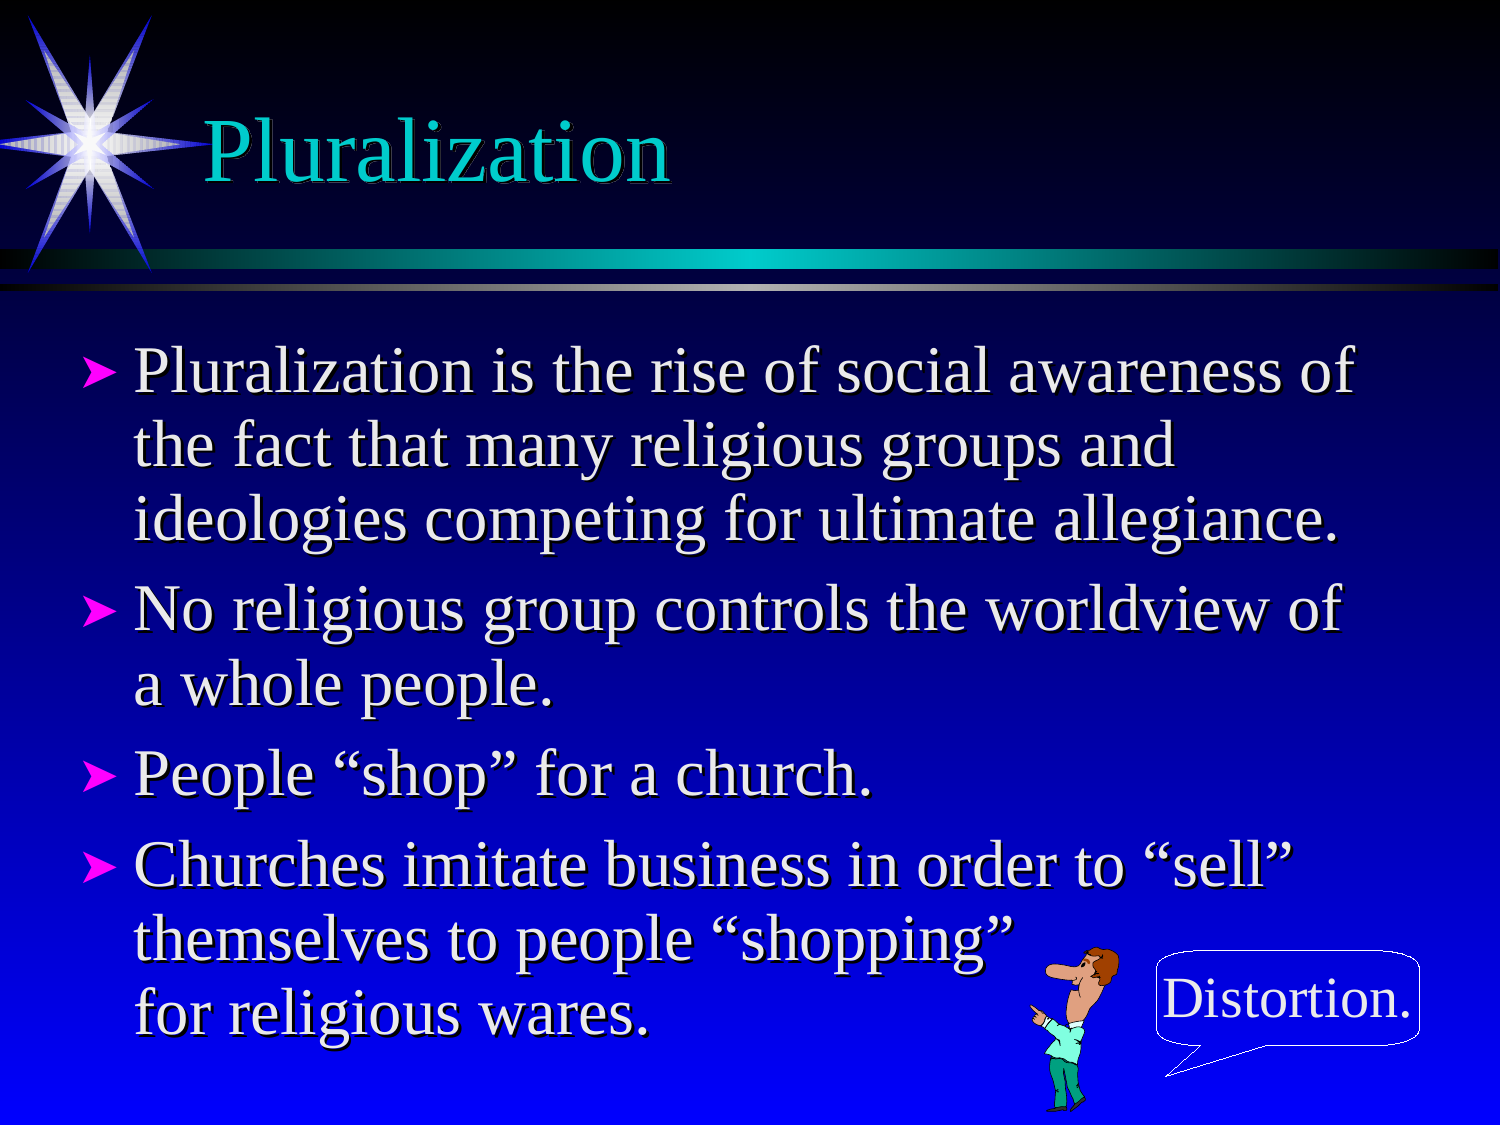

# Pluralization
Pluralization is the rise of social awareness of the fact that many religious groups and ideologies competing for ultimate allegiance.
No religious group controls the worldview of a whole people.
People “shop” for a church.
Churches imitate business in order to “sell” themselves to people “shopping”
for religious wares.
Distortion.